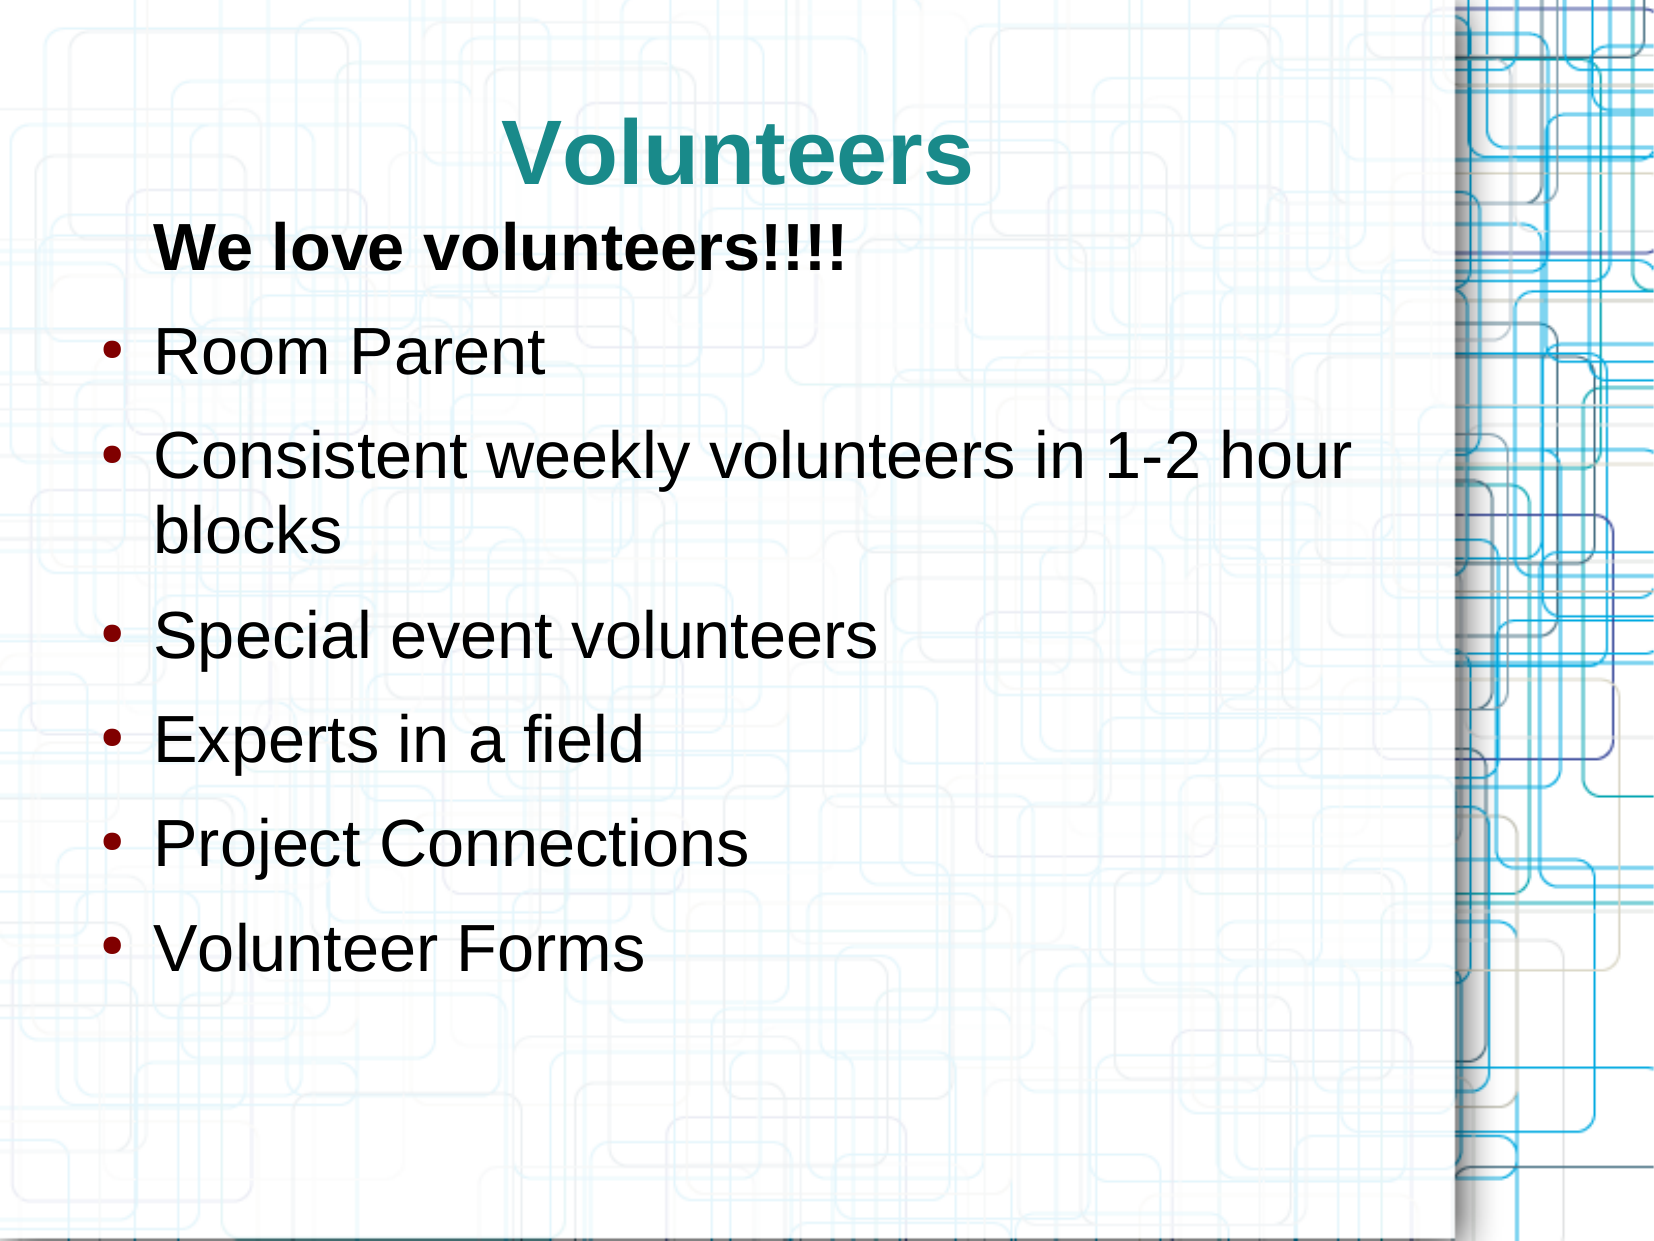

# Volunteers
We love volunteers!!!!
Room Parent
Consistent weekly volunteers in 1-2 hour blocks
Special event volunteers
Experts in a field
Project Connections
Volunteer Forms